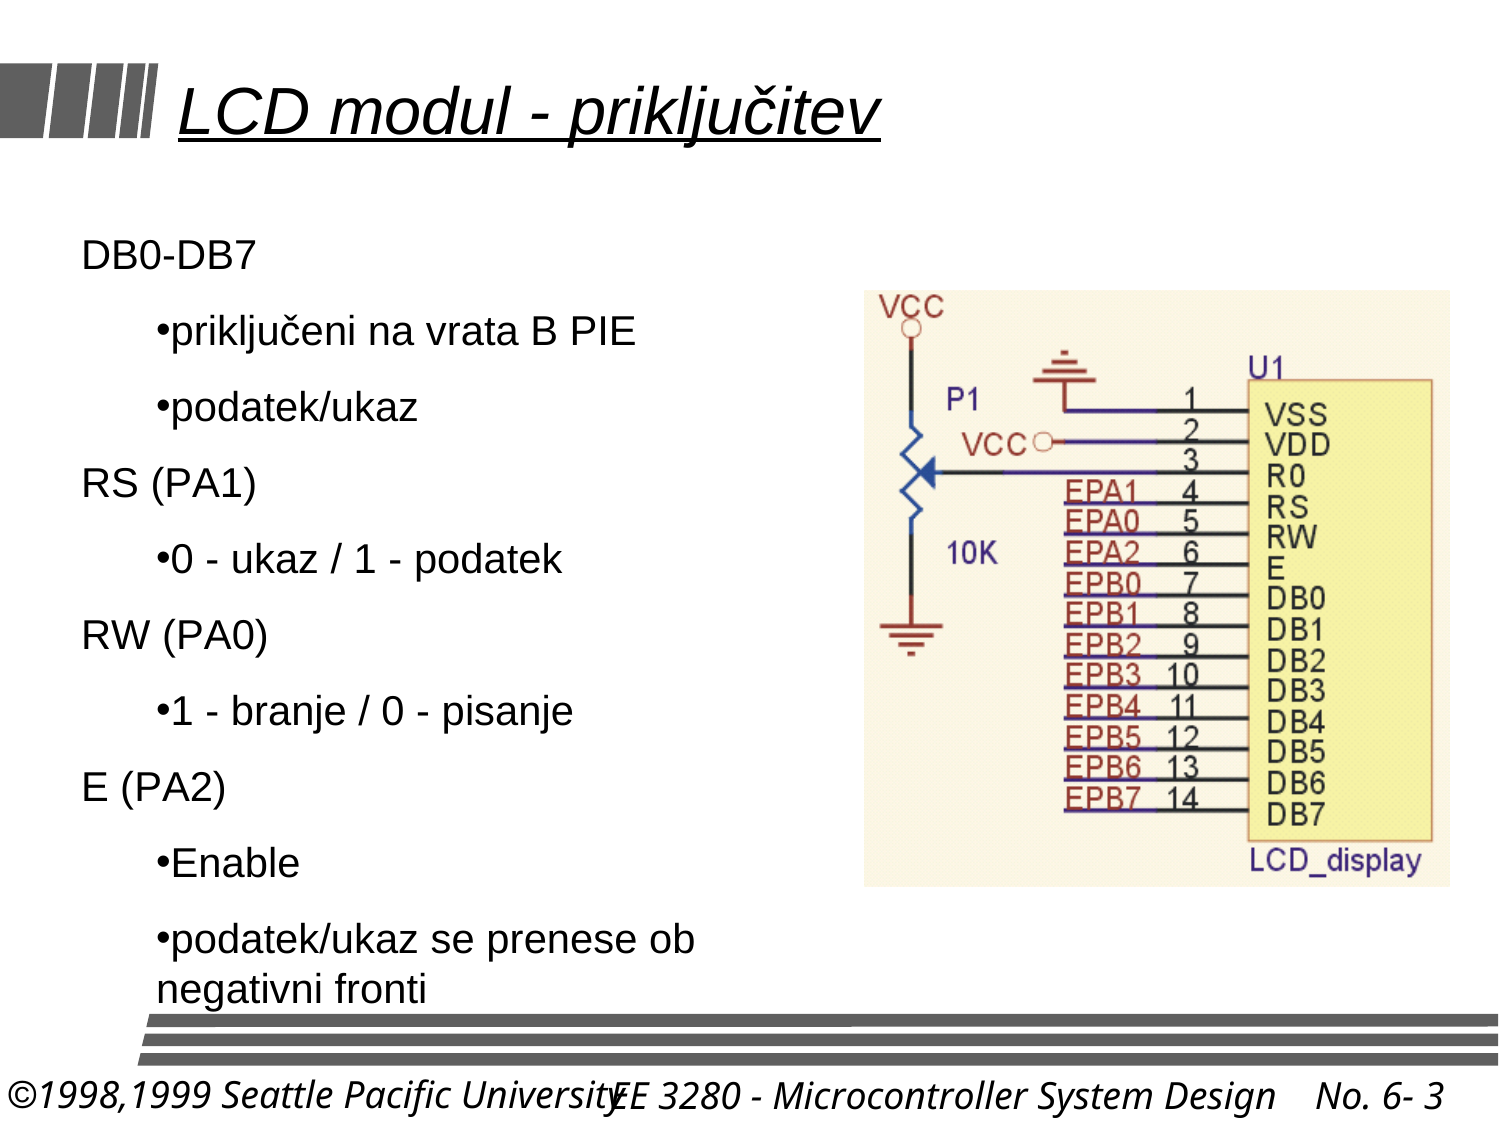

LCD modul - priključitev
DB0-DB7
priključeni na vrata B PIE
podatek/ukaz
RS (PA1)
0 - ukaz / 1 - podatek
RW (PA0)
1 - branje / 0 - pisanje
E (PA2)
Enable
podatek/ukaz se prenese ob negativni fronti